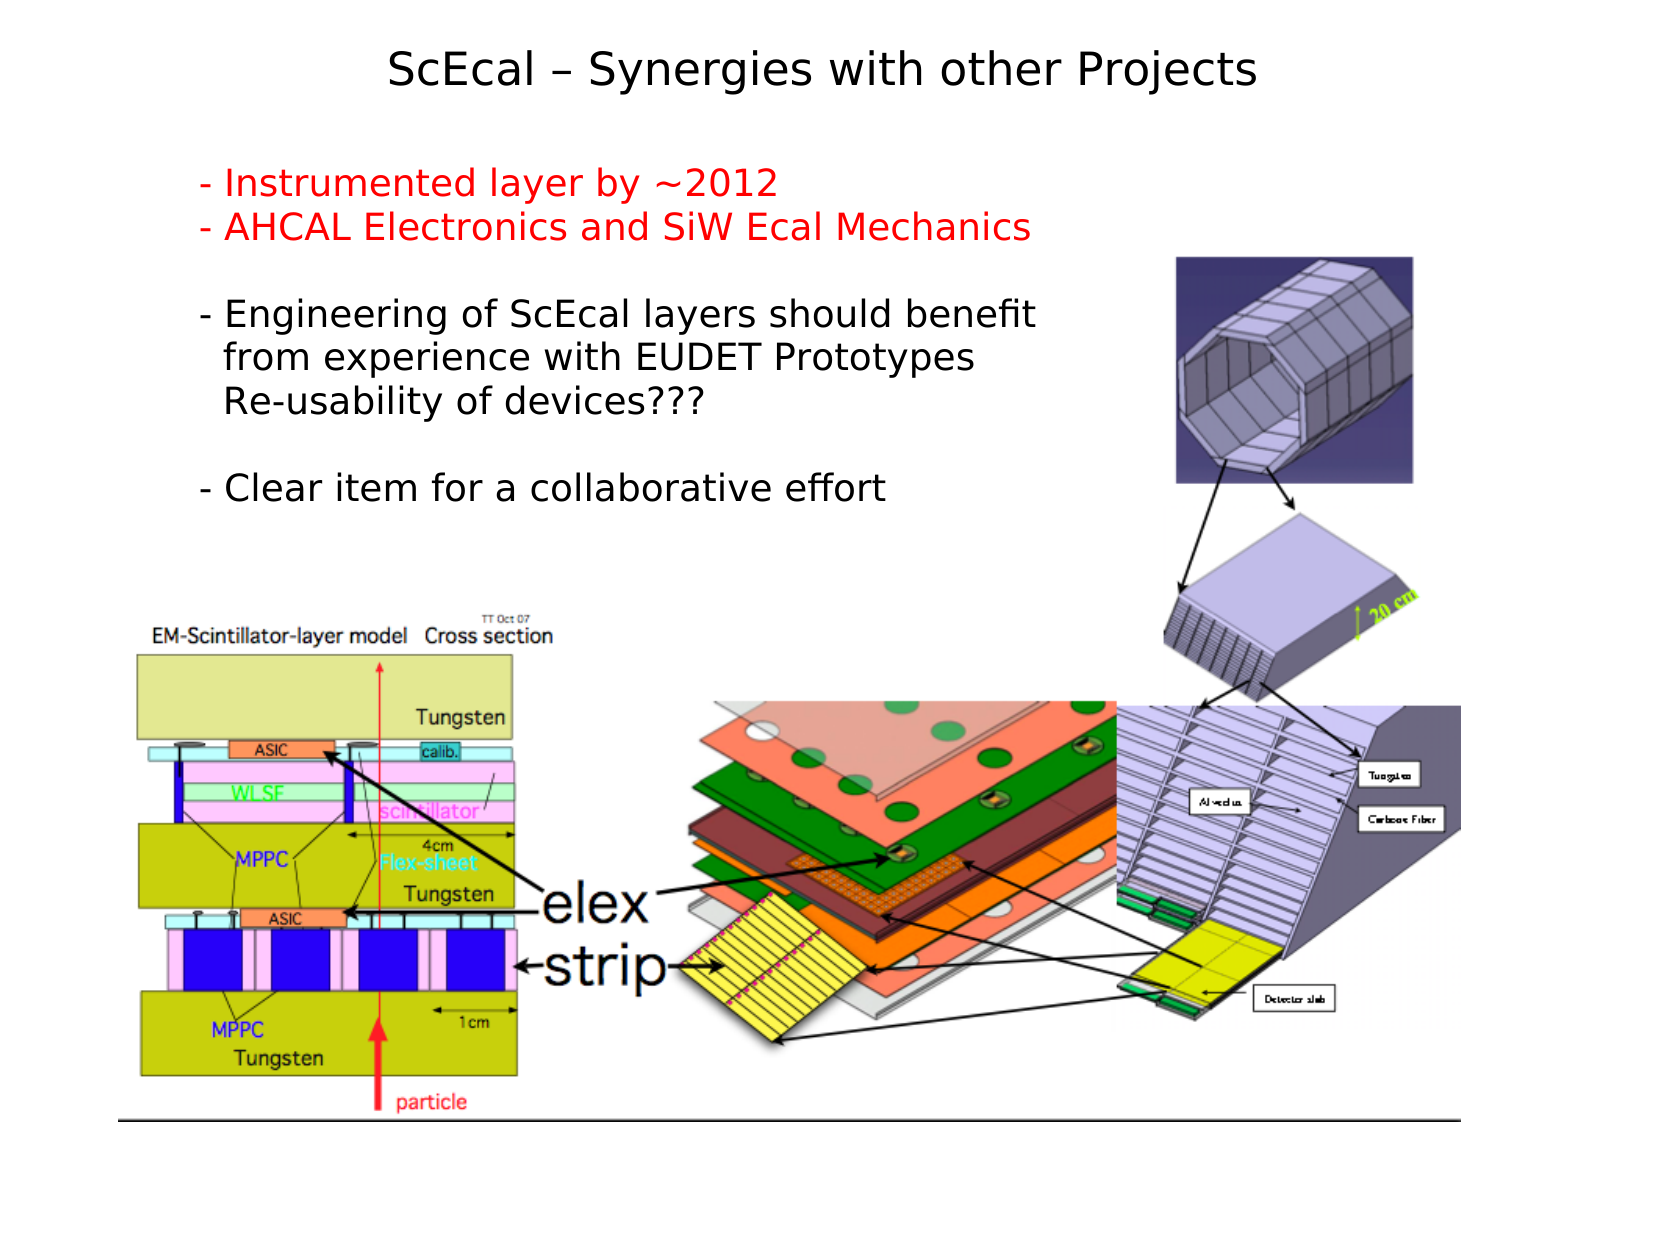

ScEcal – Synergies with other Projects
- Instrumented layer by ~2012
- AHCAL Electronics and SiW Ecal Mechanics
- Engineering of ScEcal layers should benefit
 from experience with EUDET Prototypes
 Re-usability of devices???
- Clear item for a collaborative effort